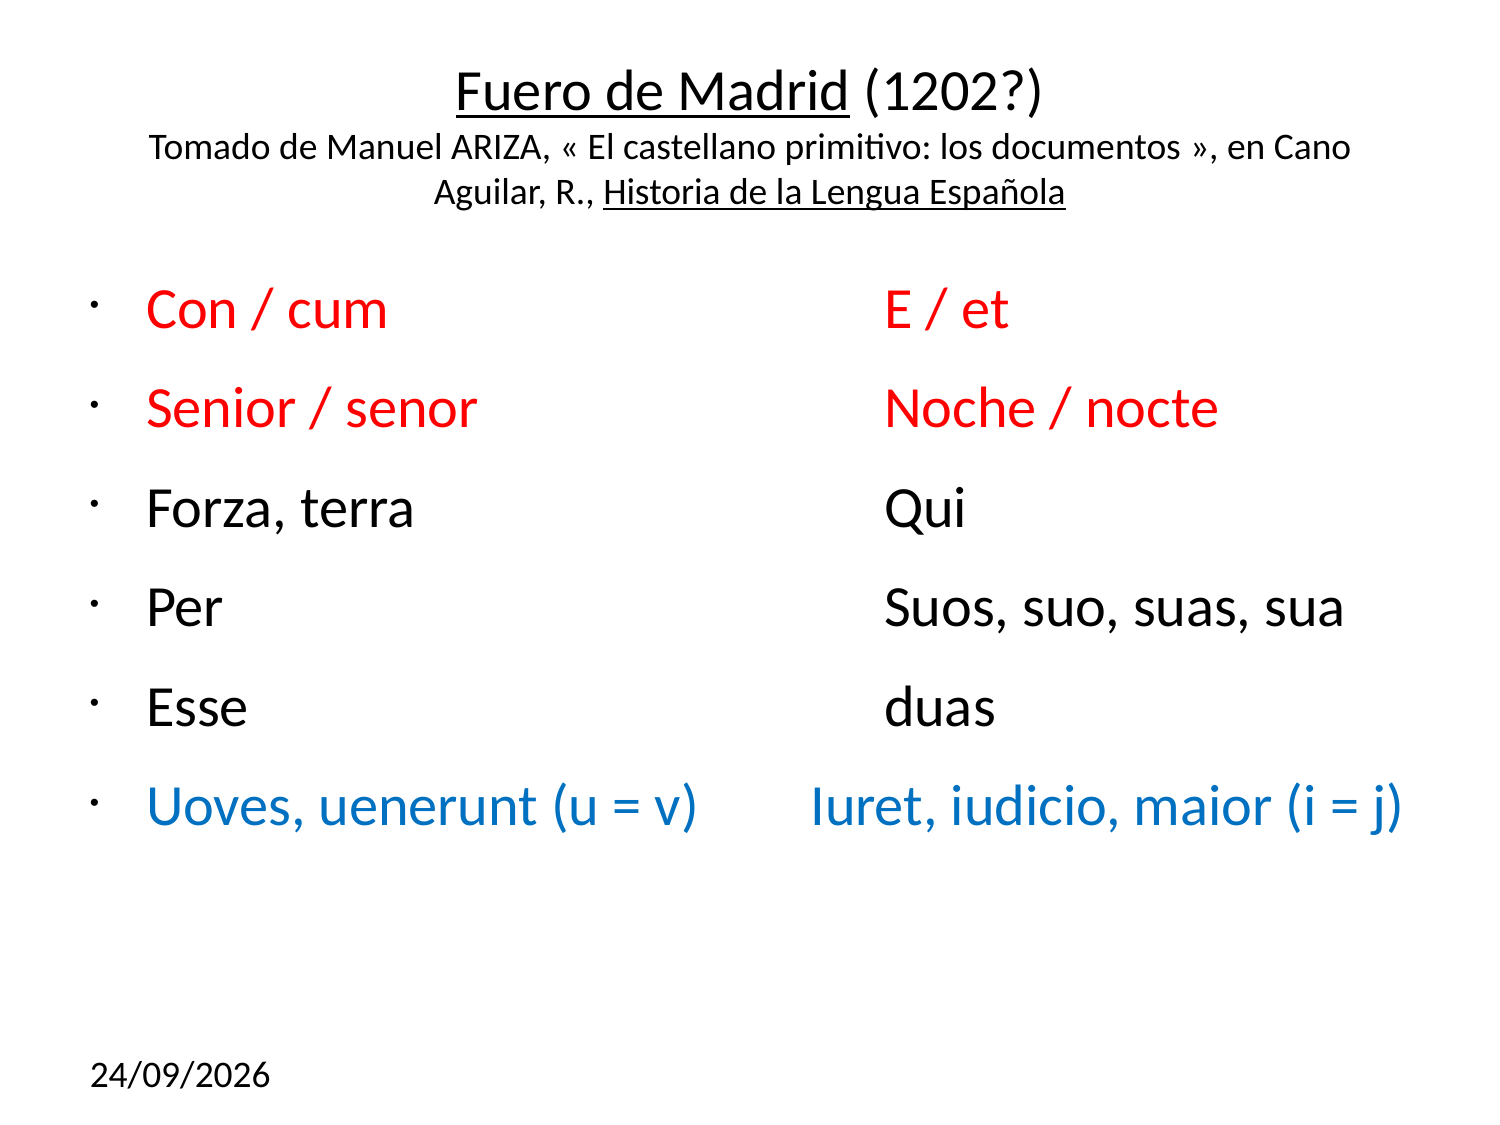

# Fuero de Madrid (1202?) Tomado de Manuel ARIZA, « El castellano primitivo: los documentos », en Cano Aguilar, R., Historia de la Lengua Española
Con / cum							E / et
Senior / senor						Noche / nocte
Forza, terra							Qui
Per									Suos, suo, suas, sua
Esse									duas
Uoves, uenerunt (u = v)		Iuret, iudicio, maior (i = j)
14 de avril de 2011